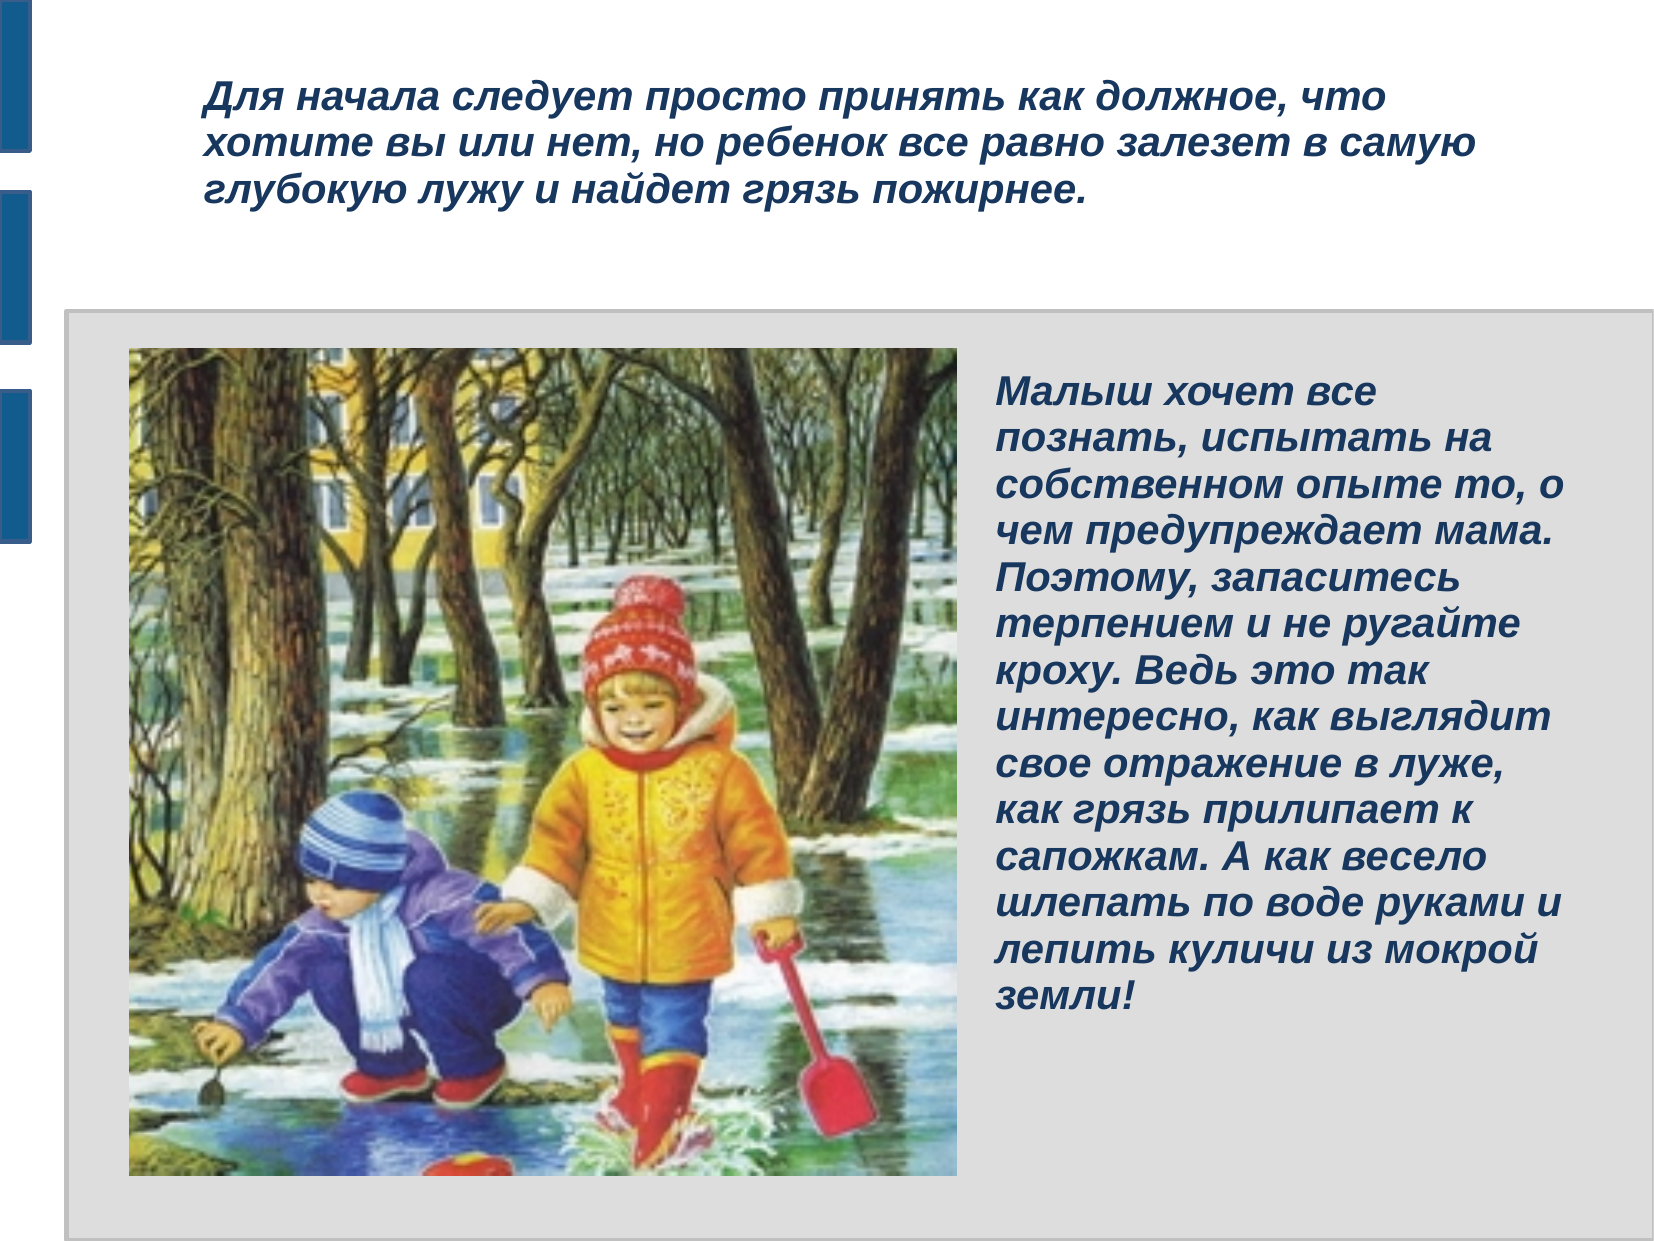

Для начала следует просто принять как должное, что хотите вы или нет, но ребенок все равно залезет в самую глубокую лужу и найдет грязь пожирнее.
Малыш хочет все познать, испытать на собственном опыте то, о чем предупреждает мама. Поэтому, запаситесь терпением и не ругайте кроху. Ведь это так интересно, как выглядит свое отражение в луже, как грязь прилипает к сапожкам. А как весело шлепать по воде руками и лепить куличи из мокрой земли!